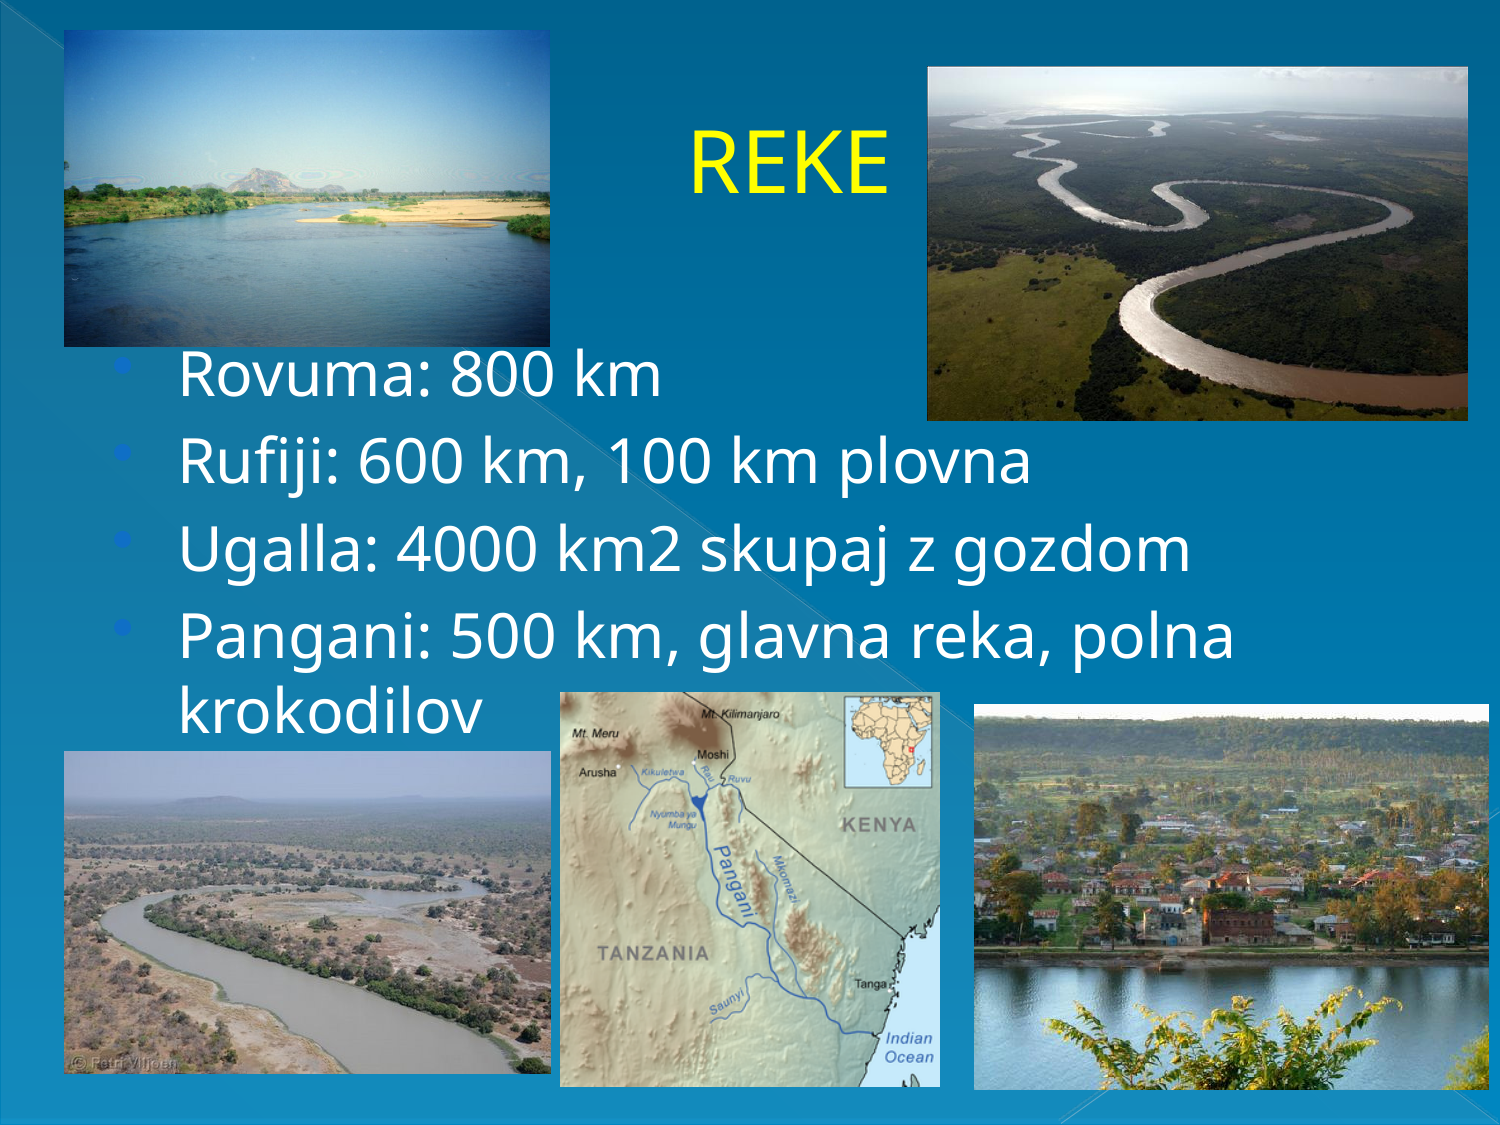

# REKE
Rovuma: 800 km
Rufiji: 600 km, 100 km plovna
Ugalla: 4000 km2 skupaj z gozdom
Pangani: 500 km, glavna reka, polna krokodilov